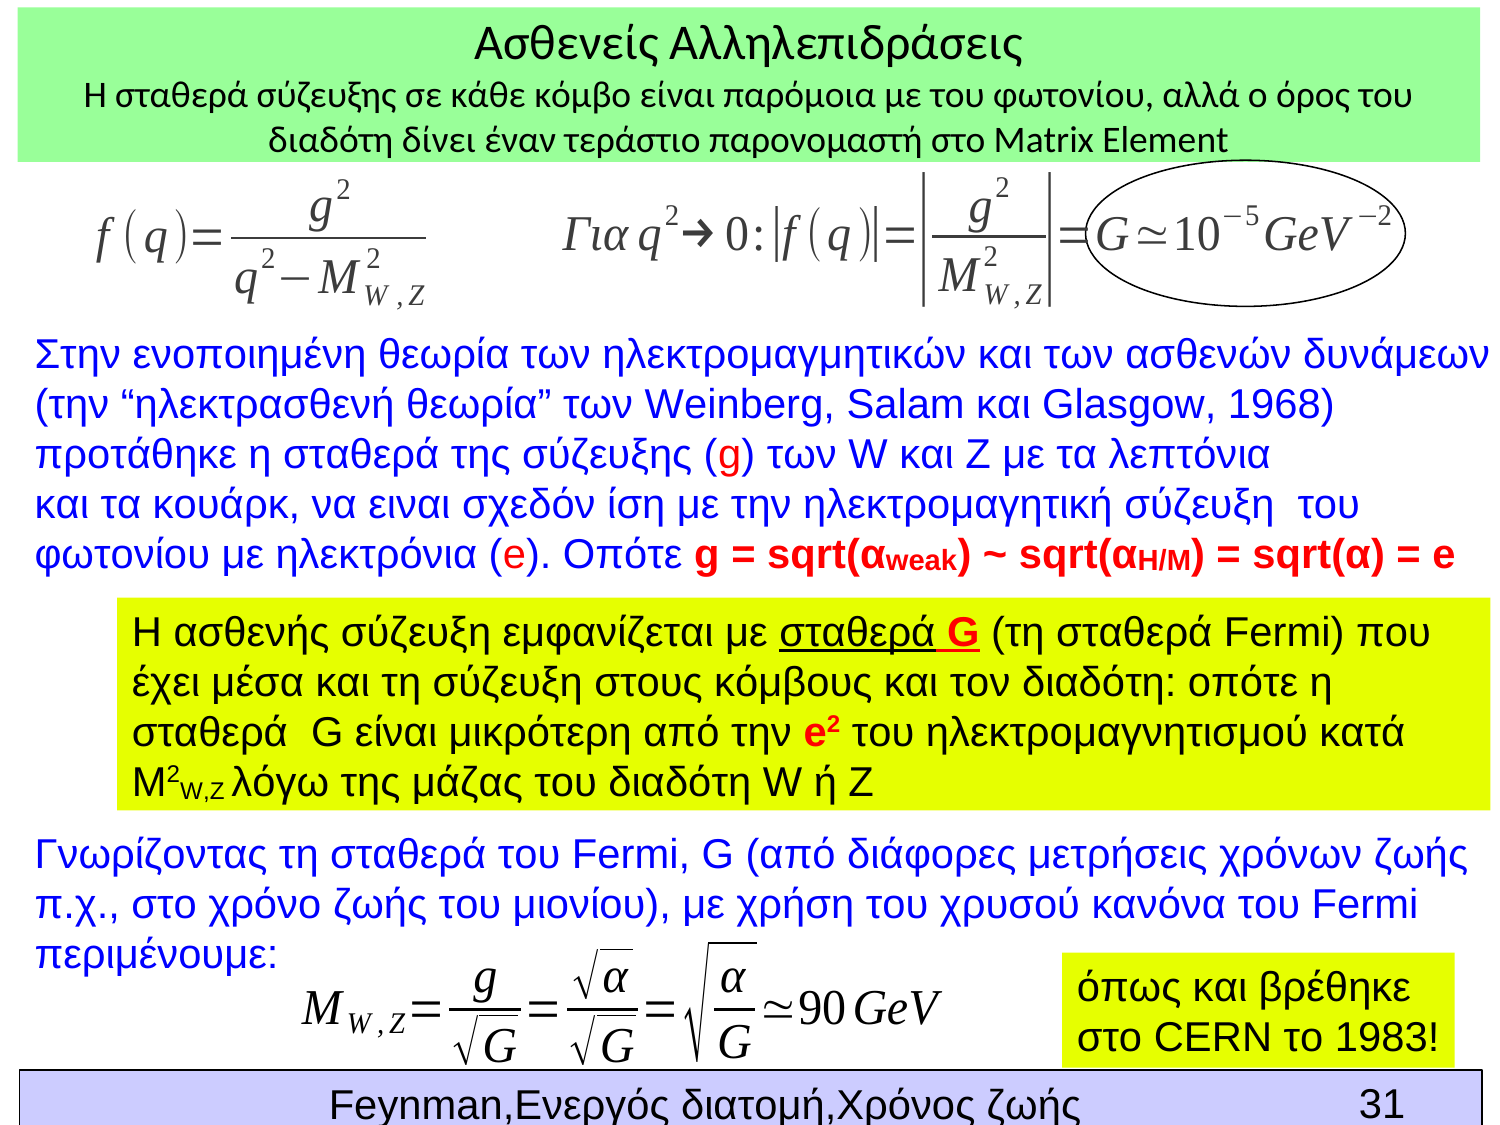

Ασθενείς Αλληλεπιδράσεις
H σταθερά σύζευξης σε κάθε κόμβο είναι παρόμοια με του φωτονίου, αλλά ο όρος του διαδότη δίνει έναν τεράστιο παρονομαστή στο Matrix Element
Στην ενοποιημένη θεωρία των ηλεκτρομαγμητικών και των ασθενών δυνάμεων
(την “ηλεκτρασθενή θεωρία” των Weinberg, Salam και Glasgow, 1968)
προτάθηκε η σταθερά της σύζευξης (g) των W και Ζ με τα λεπτόνια
και τα κουάρκ, να ειναι σχεδόν ίση με την ηλεκτρομαγητική σύζευξη του
φωτονίου με ηλεκτρόνια (e). Οπότε g = sqrt(αweak) ~ sqrt(αΗ/Μ) = sqrt(α) = e
Γνωρίζοντας τη σταθερά του Fermi, G (από διάφορες μετρήσεις χρόνων ζωής
π.χ., στο χρόνο ζωής του μιονίου), με χρήση του χρυσού κανόνα του Fermi
περιμένουμε:
Η ασθενής σύζευξη εμφανίζεται με σταθερά G (τη σταθερά Fermi) που έχει μέσα και τη σύζευξη στους κόμβους και τον διαδότη: οπότε η σταθερά G είναι μικρότερη από την e2 του ηλεκτρομαγνητισμού κατά M2W,Z λόγω της μάζας του διαδότη W ή Ζ
όπως και βρέθηκε
στο CERN το 1983!
31
Feynman,Eνεργός διατομή,Xρόνος ζωής